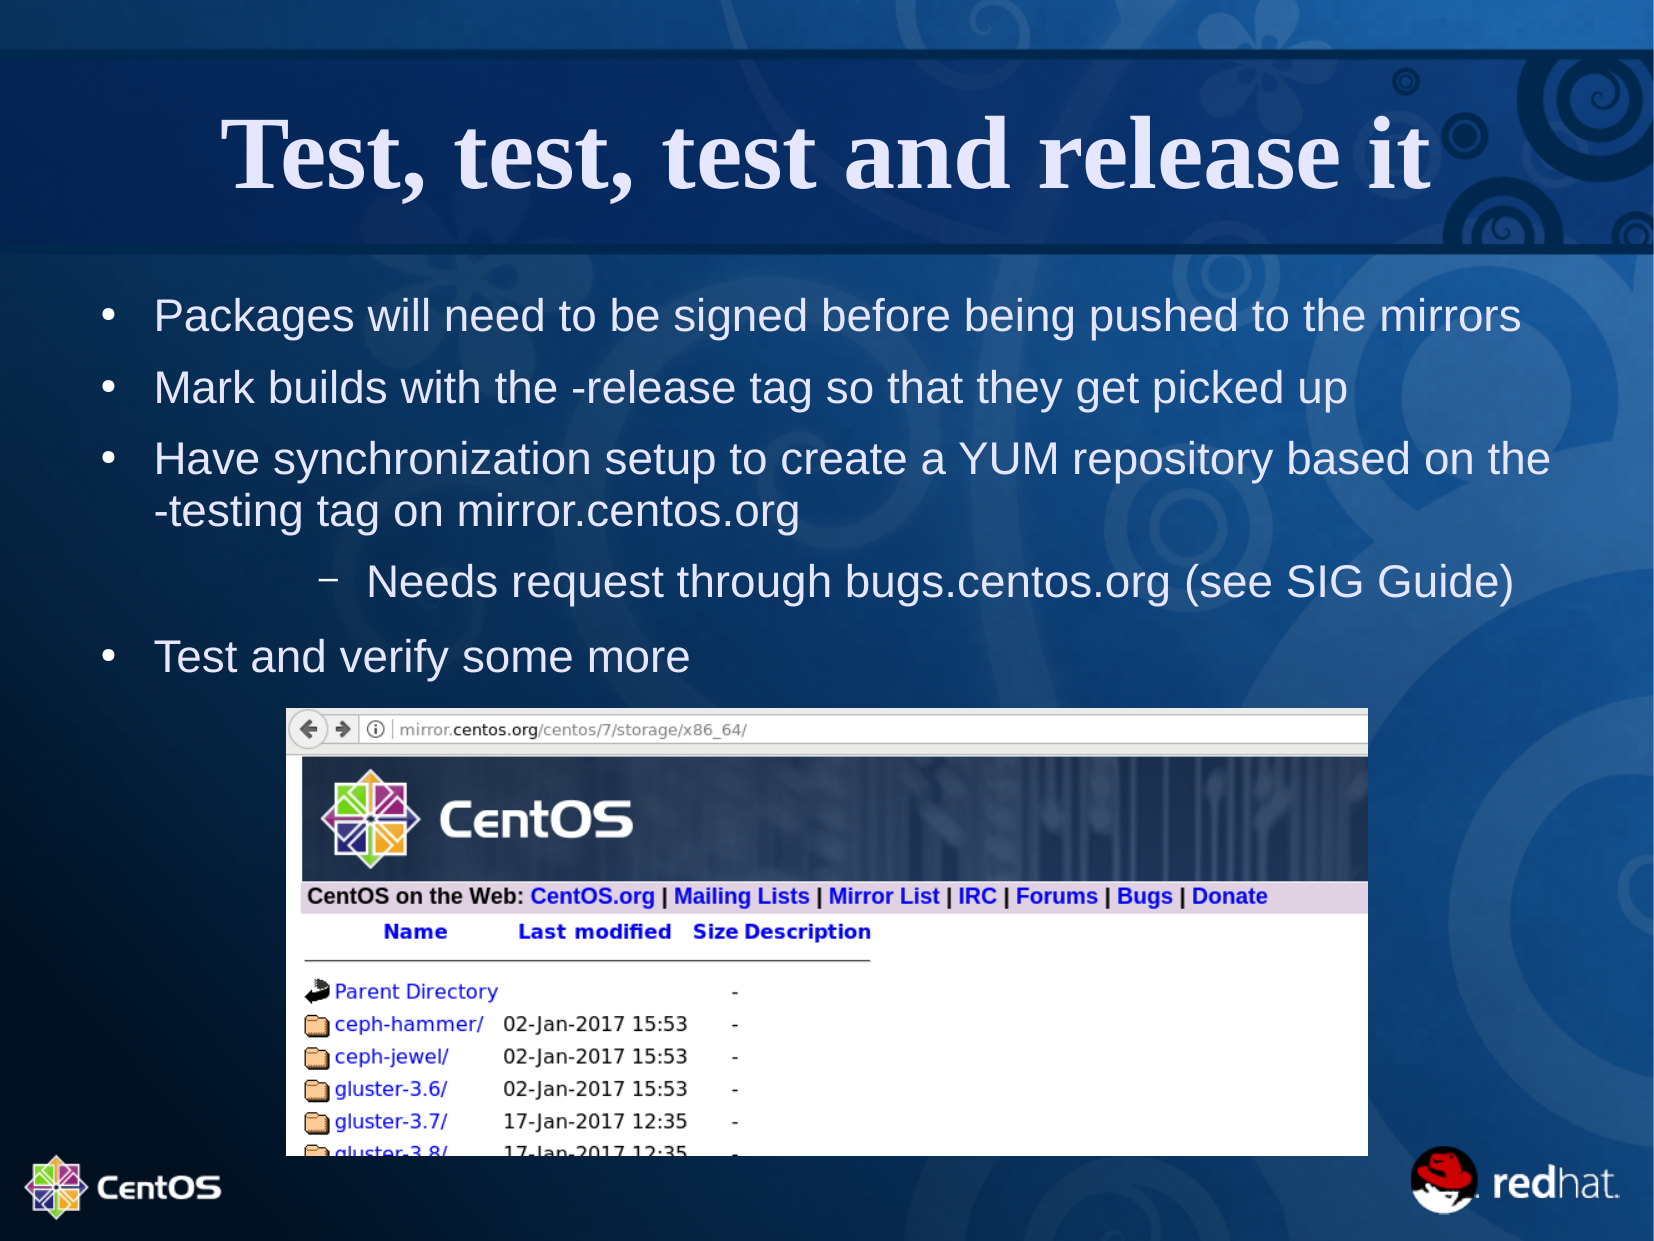

# Test, test, test and release it
Packages will need to be signed before being pushed to the mirrors
Mark builds with the -release tag so that they get picked up
Have synchronization setup to create a YUM repository based on the -testing tag on mirror.centos.org
Needs request through bugs.centos.org (see SIG Guide)
Test and verify some more